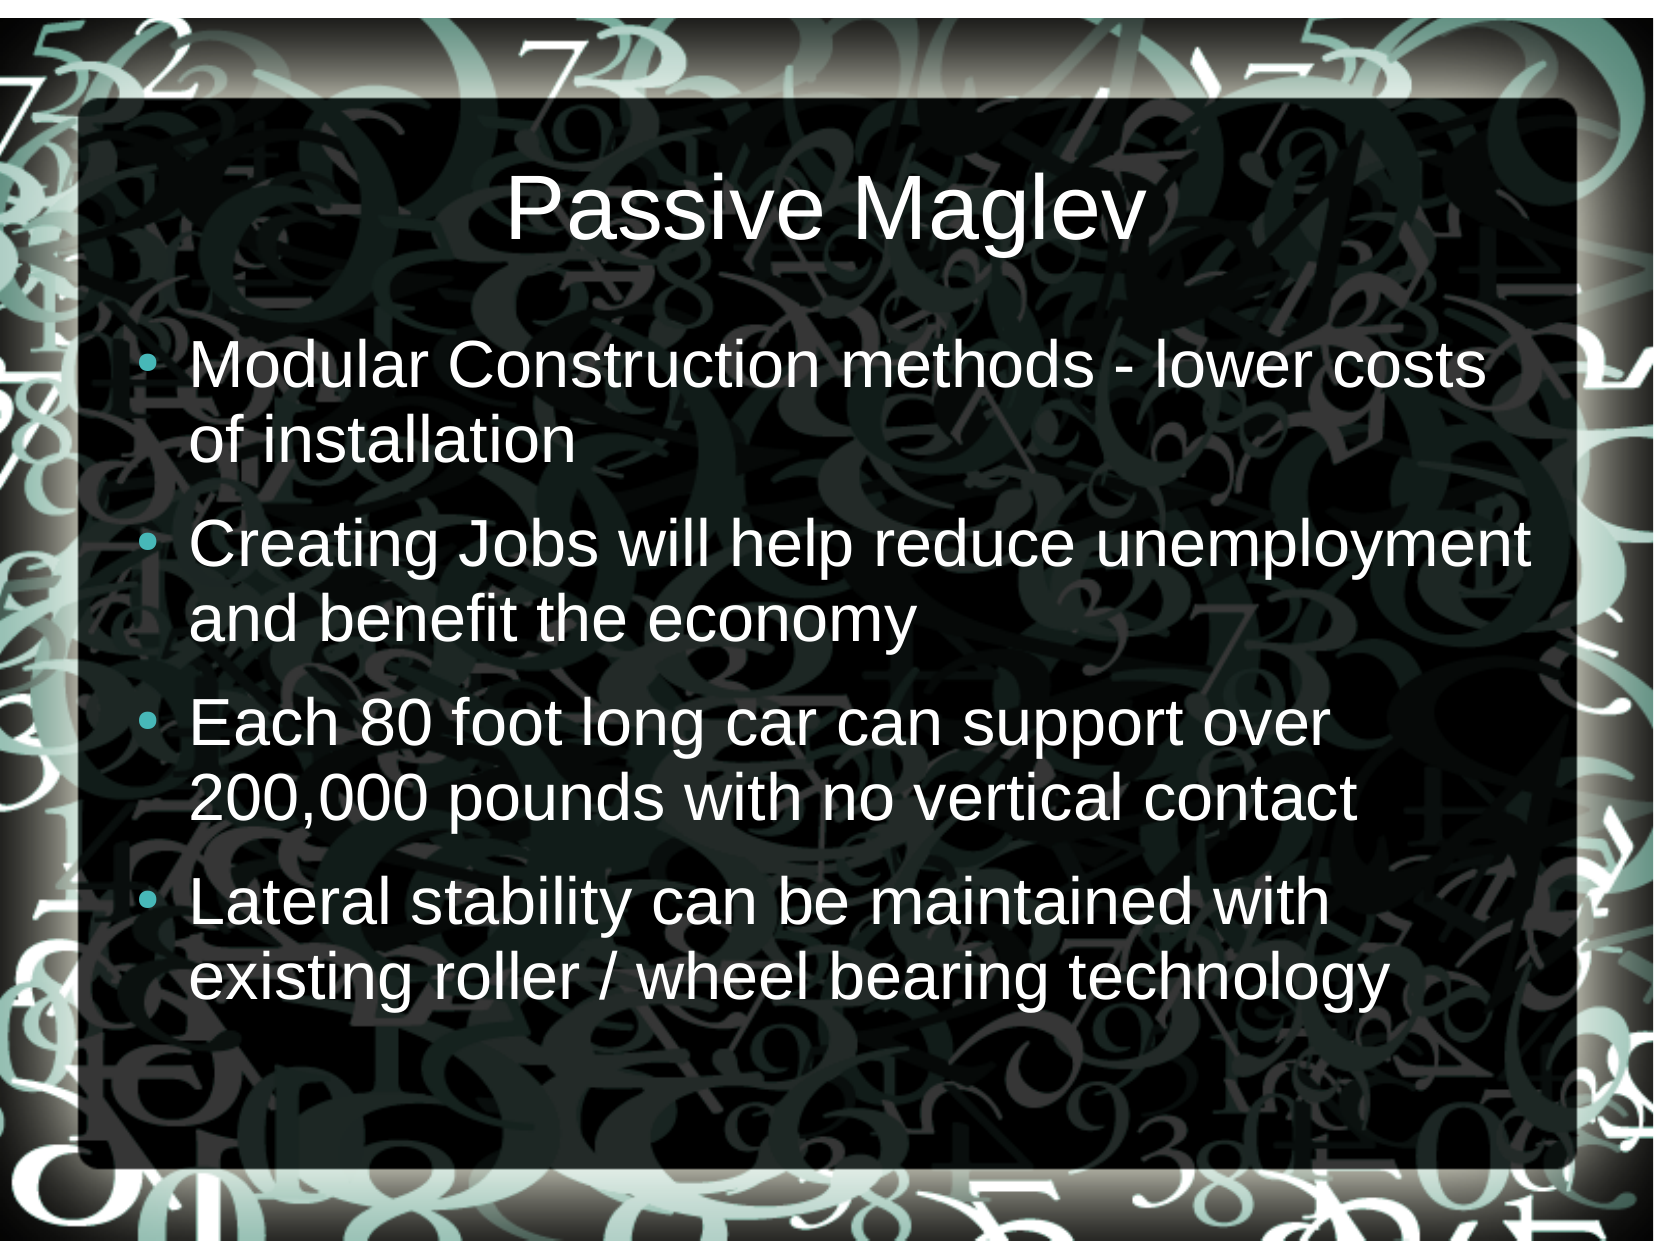

# Passive Maglev
Modular Construction methods - lower costs of installation
Creating Jobs will help reduce unemployment and benefit the economy
Each 80 foot long car can support over 200,000 pounds with no vertical contact
Lateral stability can be maintained with existing roller / wheel bearing technology